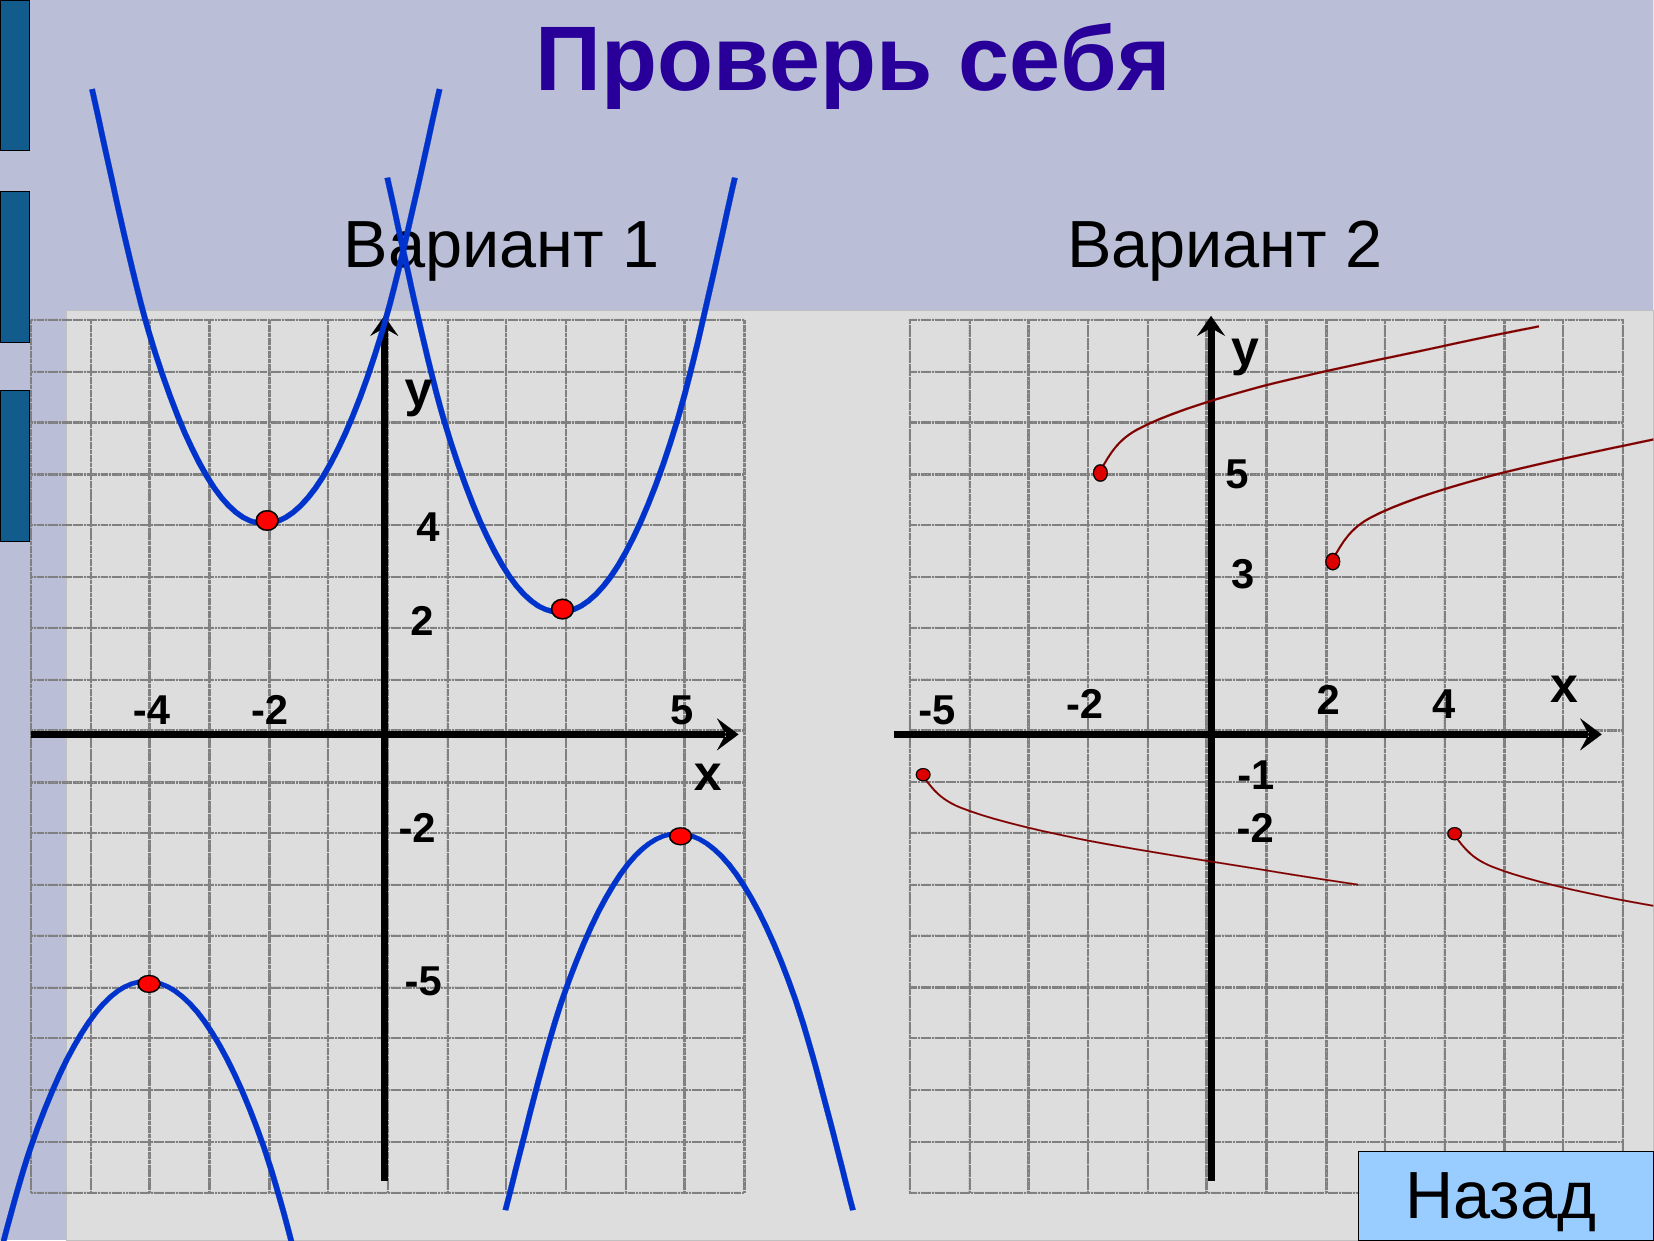

# Проверь себя
Вариант 1
Вариант 2
у
у
5
4
3
2
х
2
-2
4
-4
-2
3
5
-5
х
-1
-2
-2
-5
Назад